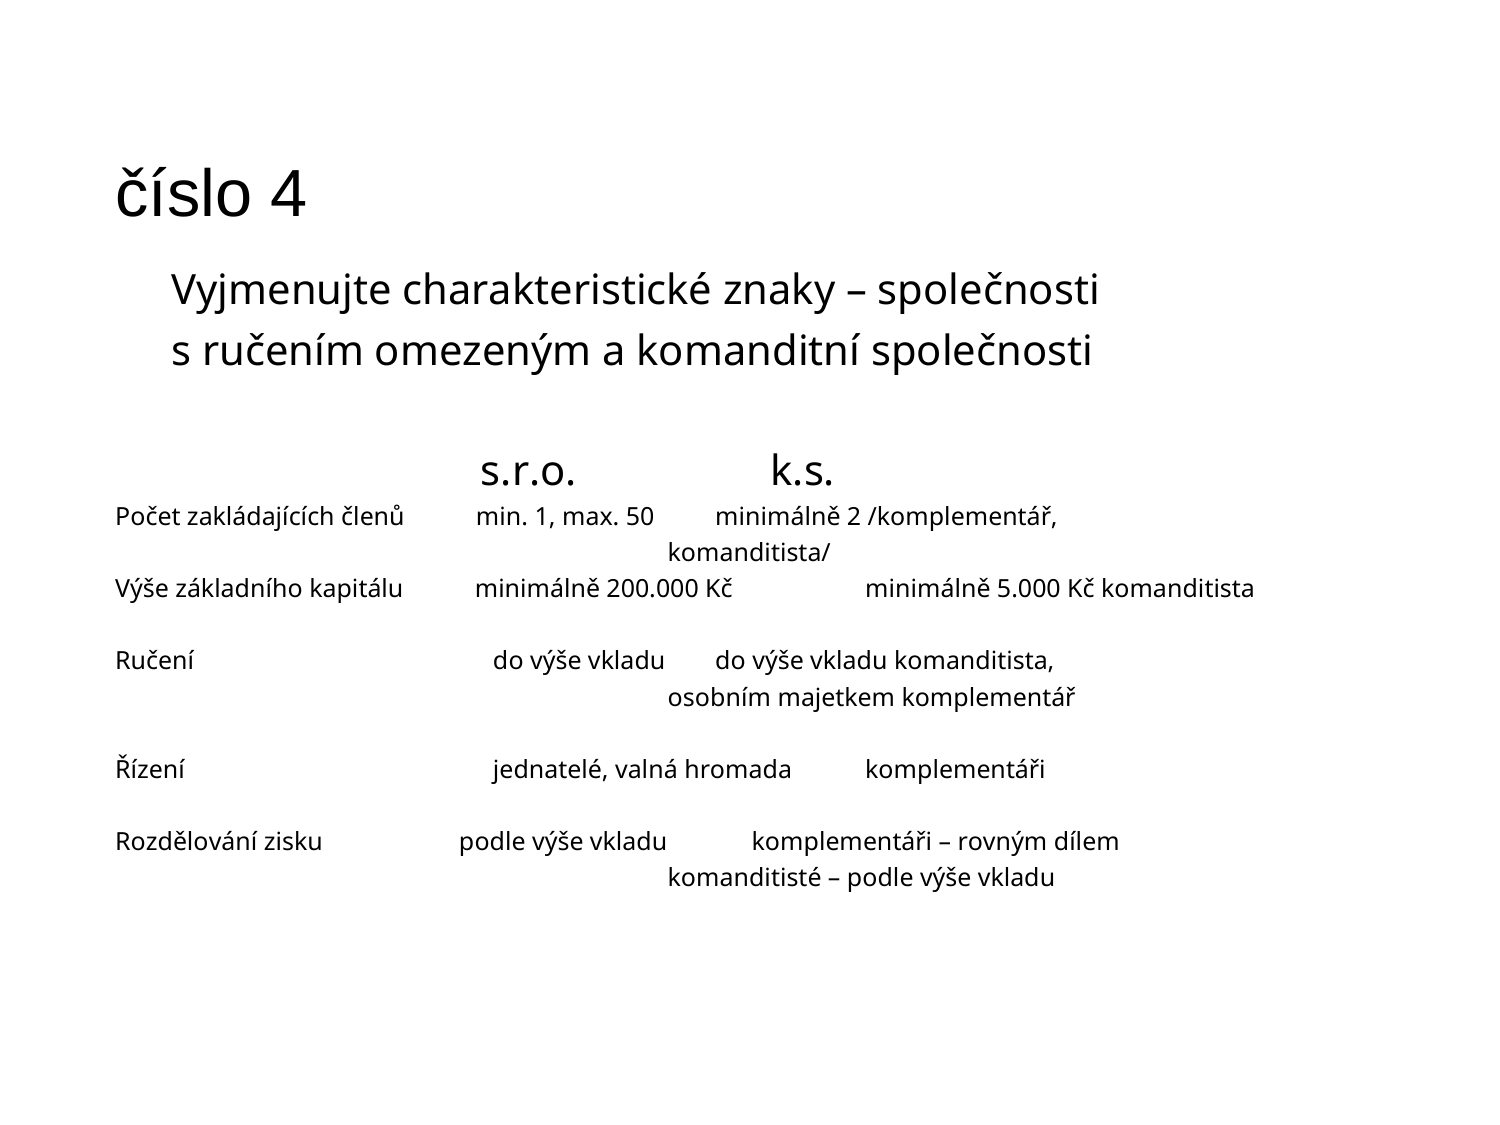

# číslo 4
	Vyjmenujte charakteristické znaky – společnosti
	s ručením omezeným a komanditní společnosti
 s.r.o. k.s.
Počet zakládajících členů min. 1, max. 50 	minimálně 2 /komplementář,
 komanditista/
Výše základního kapitálu minimálně 200.000 Kč	minimálně 5.000 Kč komanditista
Ručení		 do výše vkladu 	do výše vkladu komanditista,
 osobním majetkem komplementář
Řízení		 jednatelé, valná hromada	komplementáři
Rozdělování zisku podle výše vkladu komplementáři – rovným dílem
 komanditisté – podle výše vkladu